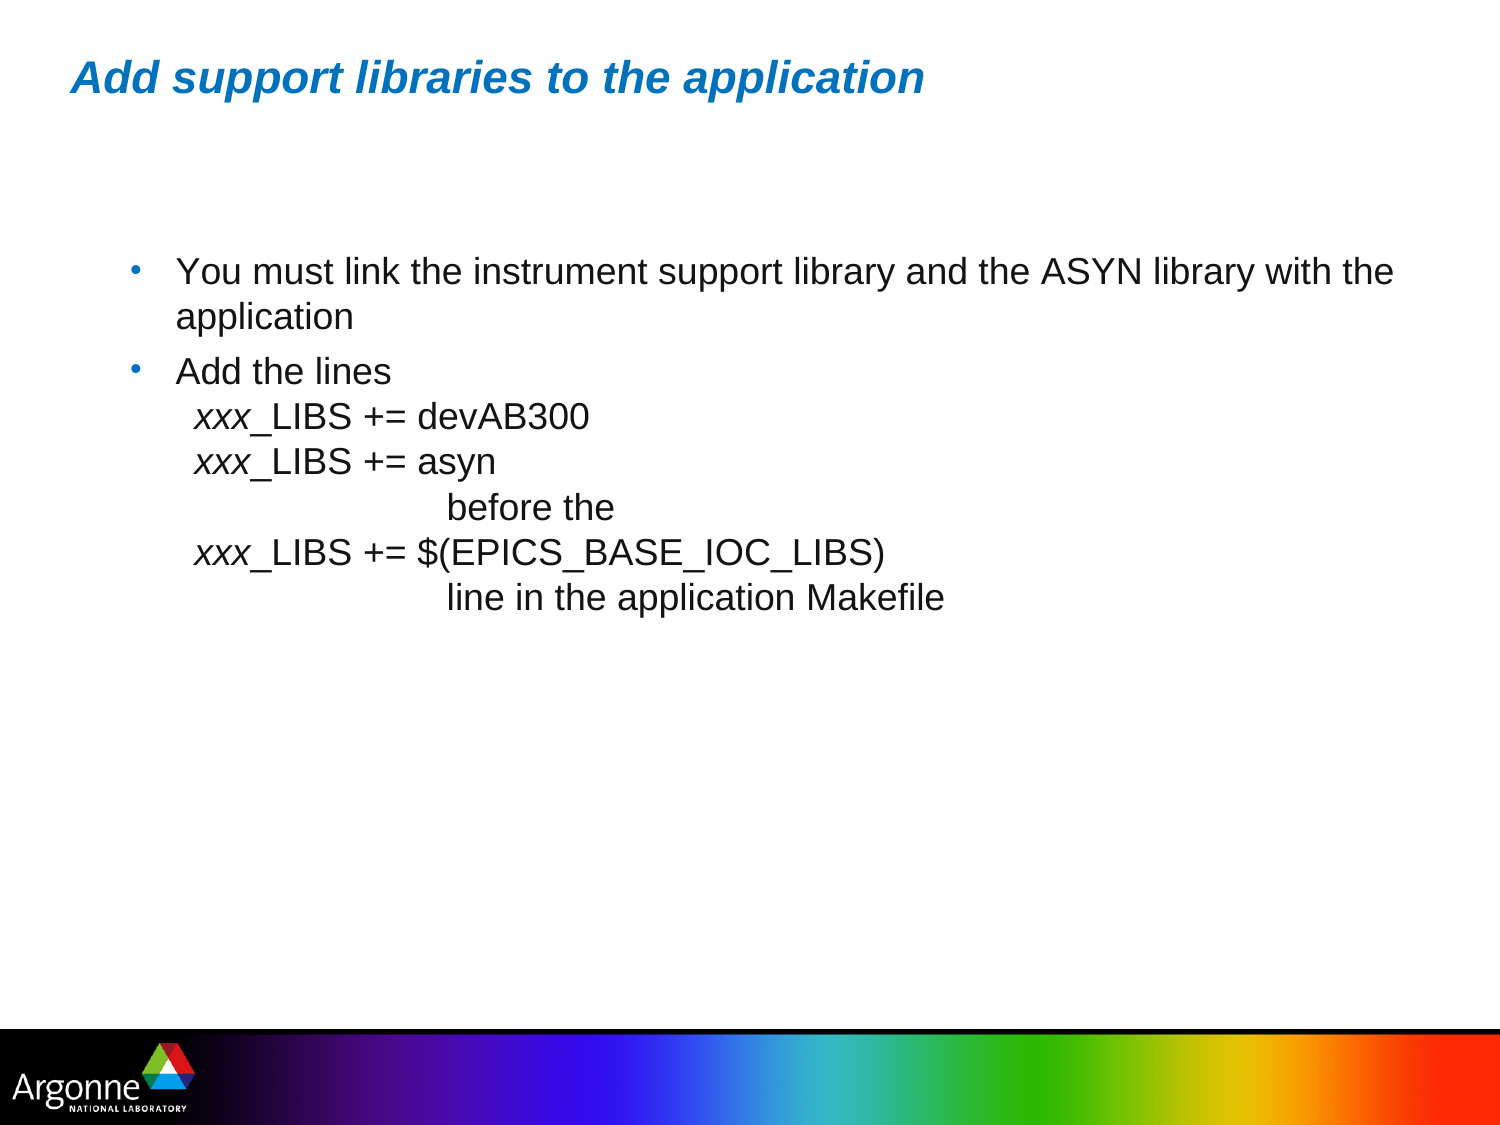

# Add support libraries to the application
You must link the instrument support library and the ASYN library with the application
Add the lines
xxx_LIBS += devAB300
xxx_LIBS += asyn
	before the
xxx_LIBS += $(EPICS_BASE_IOC_LIBS)
	line in the application Makefile